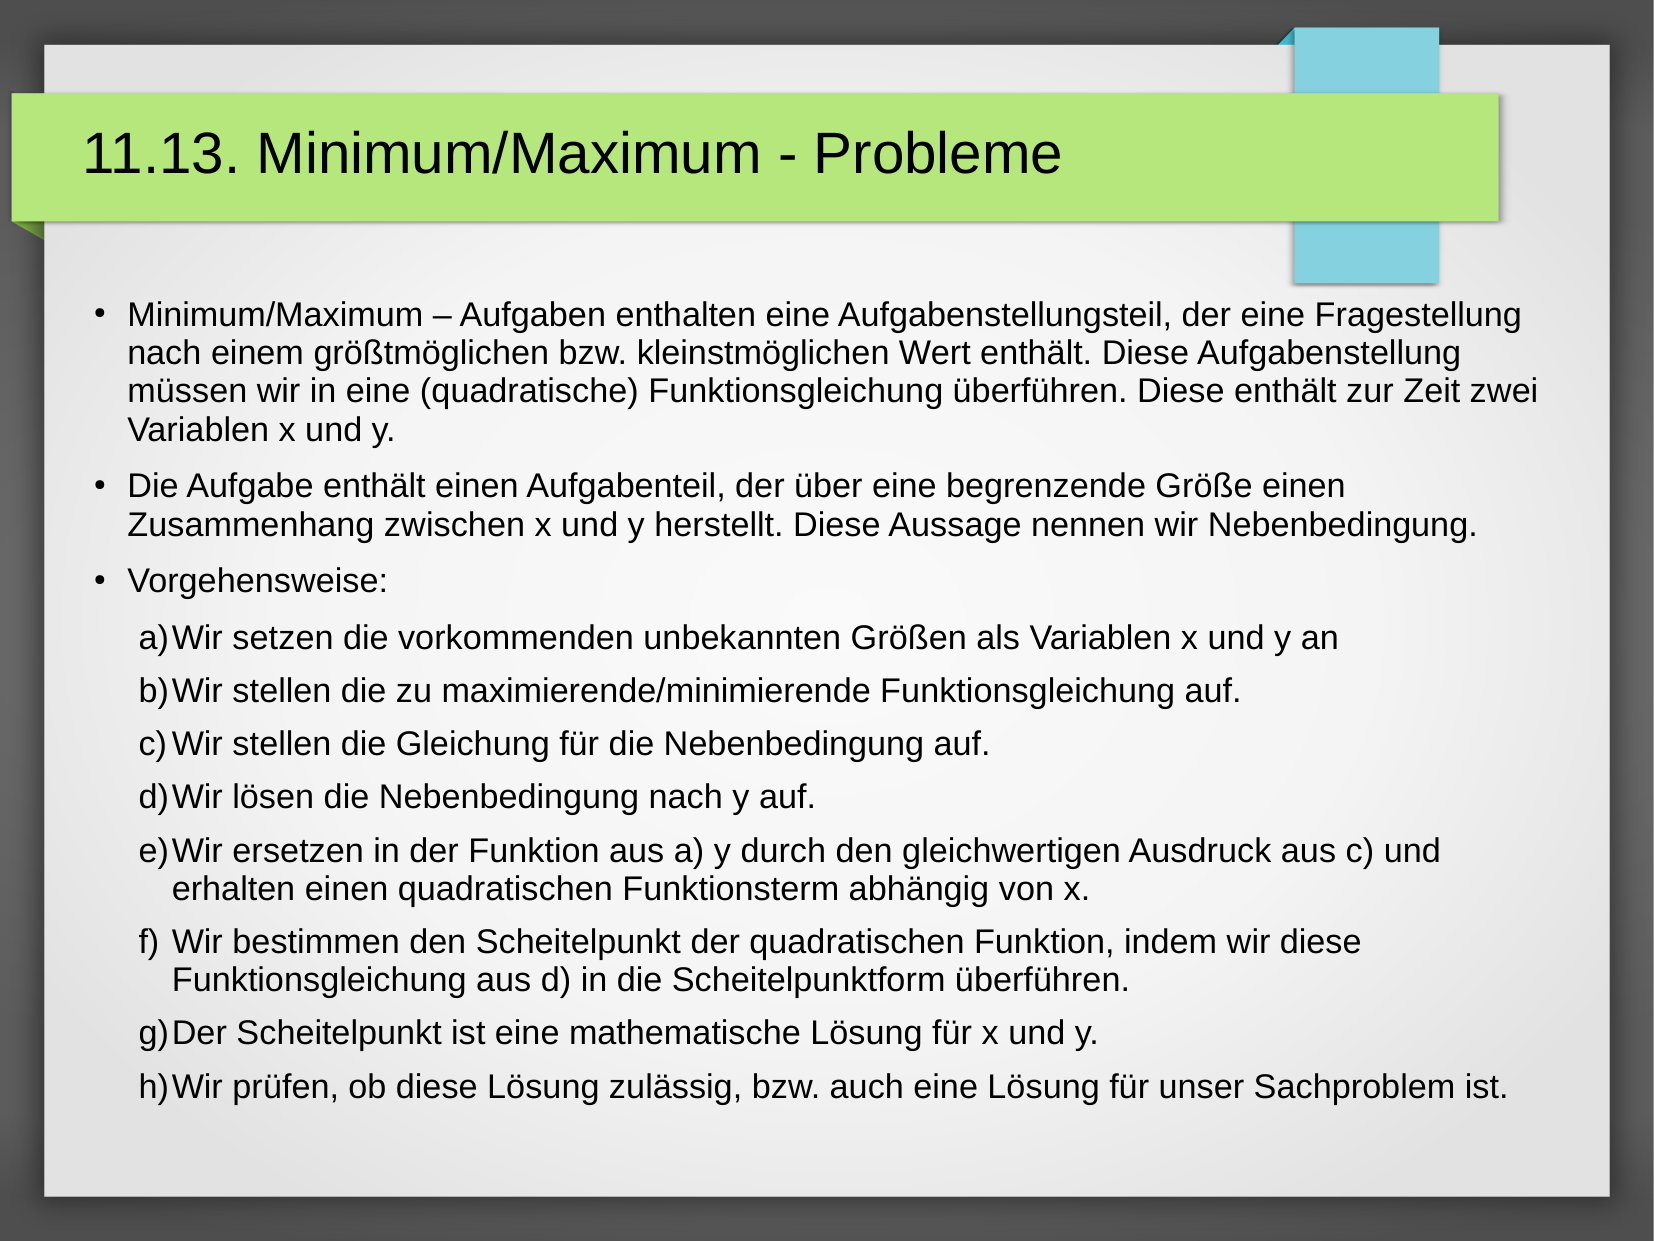

11.13. Minimum/Maximum - Probleme
# Minimum/Maximum – Aufgaben enthalten eine Aufgabenstellungsteil, der eine Fragestellung nach einem größtmöglichen bzw. kleinstmöglichen Wert enthält. Diese Aufgabenstellung müssen wir in eine (quadratische) Funktionsgleichung überführen. Diese enthält zur Zeit zwei Variablen x und y.
Die Aufgabe enthält einen Aufgabenteil, der über eine begrenzende Größe einen Zusammenhang zwischen x und y herstellt. Diese Aussage nennen wir Nebenbedingung.
Vorgehensweise:
Wir setzen die vorkommenden unbekannten Größen als Variablen x und y an
Wir stellen die zu maximierende/minimierende Funktionsgleichung auf.
Wir stellen die Gleichung für die Nebenbedingung auf.
Wir lösen die Nebenbedingung nach y auf.
Wir ersetzen in der Funktion aus a) y durch den gleichwertigen Ausdruck aus c) und erhalten einen quadratischen Funktionsterm abhängig von x.
Wir bestimmen den Scheitelpunkt der quadratischen Funktion, indem wir diese Funktionsgleichung aus d) in die Scheitelpunktform überführen.
Der Scheitelpunkt ist eine mathematische Lösung für x und y.
Wir prüfen, ob diese Lösung zulässig, bzw. auch eine Lösung für unser Sachproblem ist.